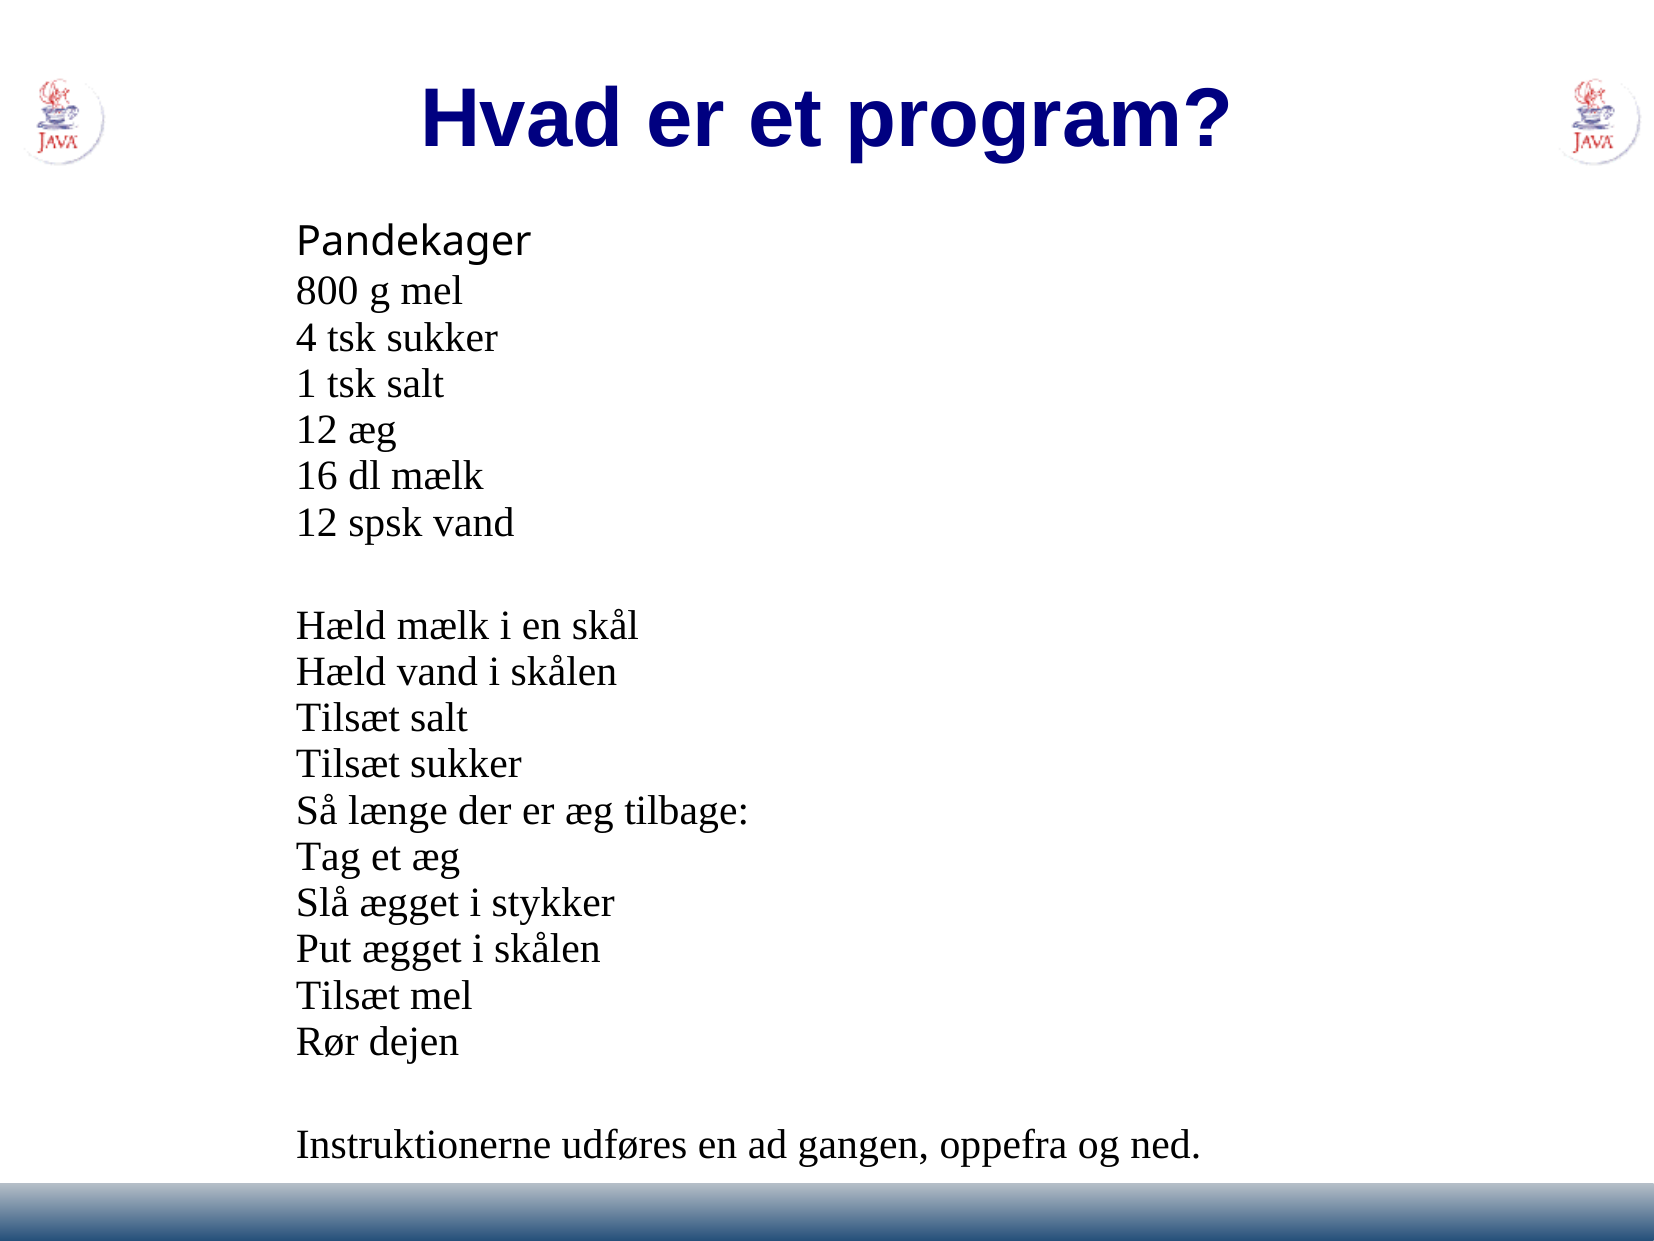

# Hvad er et program?
Pandekager
800 g mel
4 tsk sukker
1 tsk salt
12 æg
16 dl mælk
12 spsk vand
Hæld mælk i en skål
Hæld vand i skålen
Tilsæt salt
Tilsæt sukker
Så længe der er æg tilbage:
Tag et æg
Slå ægget i stykker
Put ægget i skålen
Tilsæt mel
Rør dejen
Instruktionerne udføres en ad gangen, oppefra og ned.